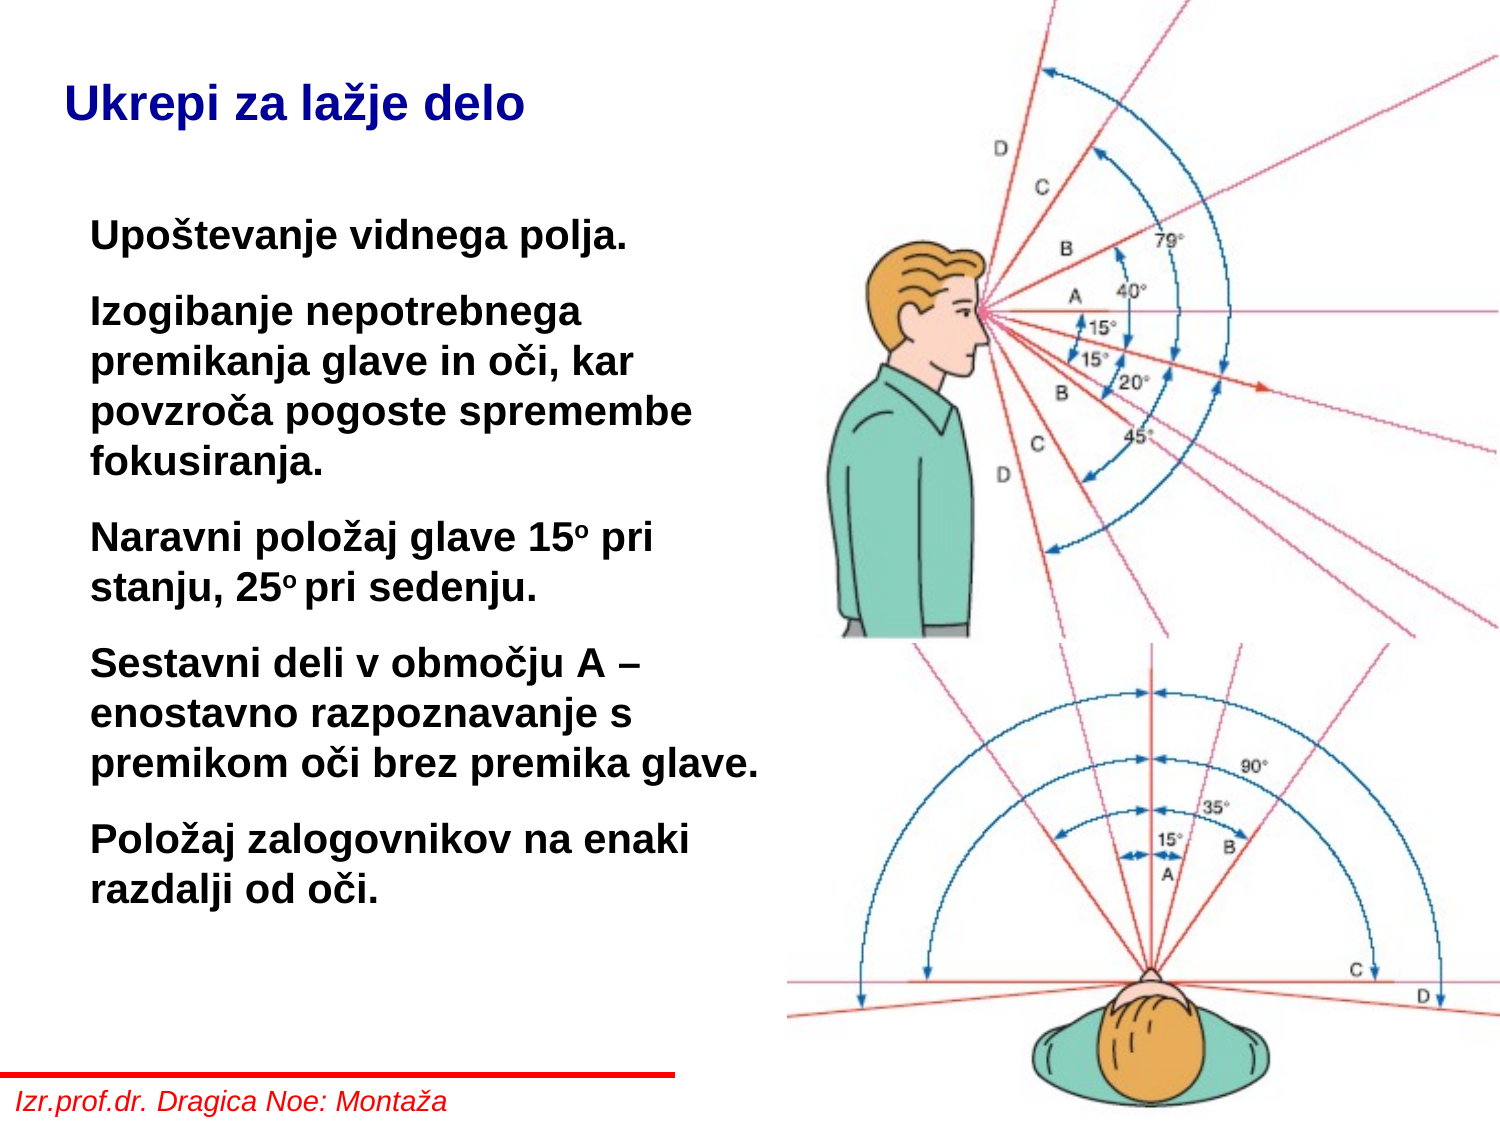

Ukrepi za lažje delo
Upoštevanje vidnega polja.
Izogibanje nepotrebnega premikanja glave in oči, kar povzroča pogoste spremembe fokusiranja.
Naravni položaj glave 15o pri stanju, 25o pri sedenju.
Sestavni deli v območju A – enostavno razpoznavanje s premikom oči brez premika glave.
Položaj zalogovnikov na enaki razdalji od oči.